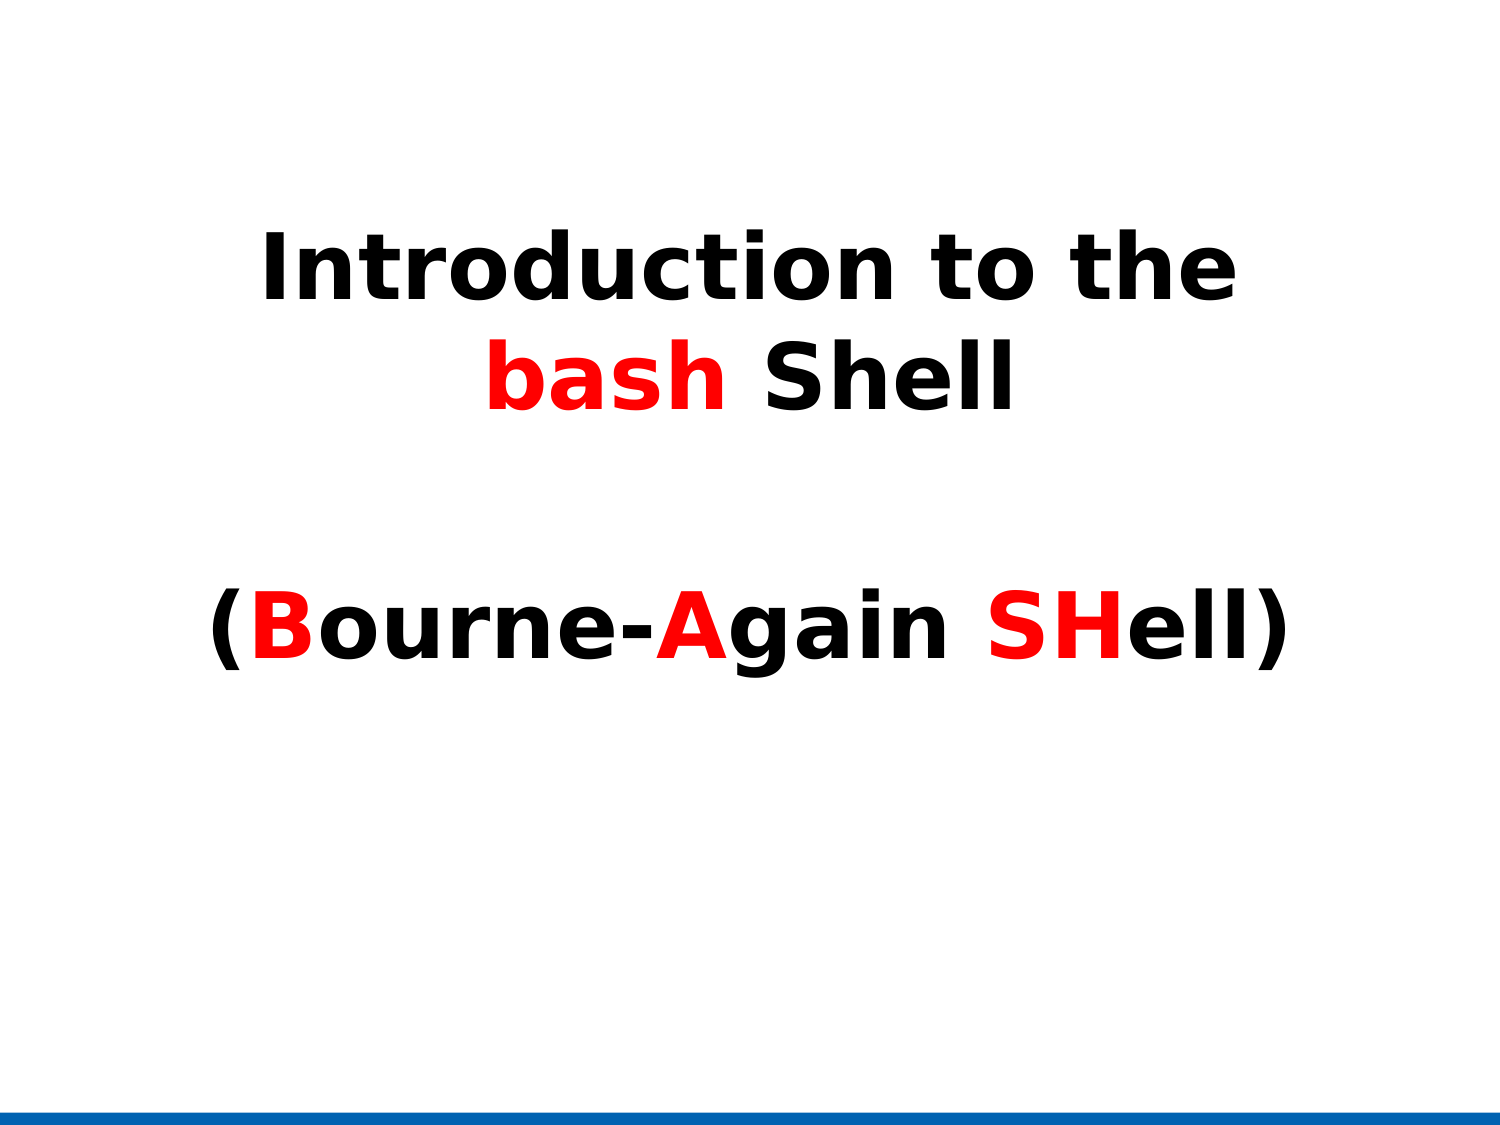

Introduction to the bash Shell
(Bourne-Again SHell)